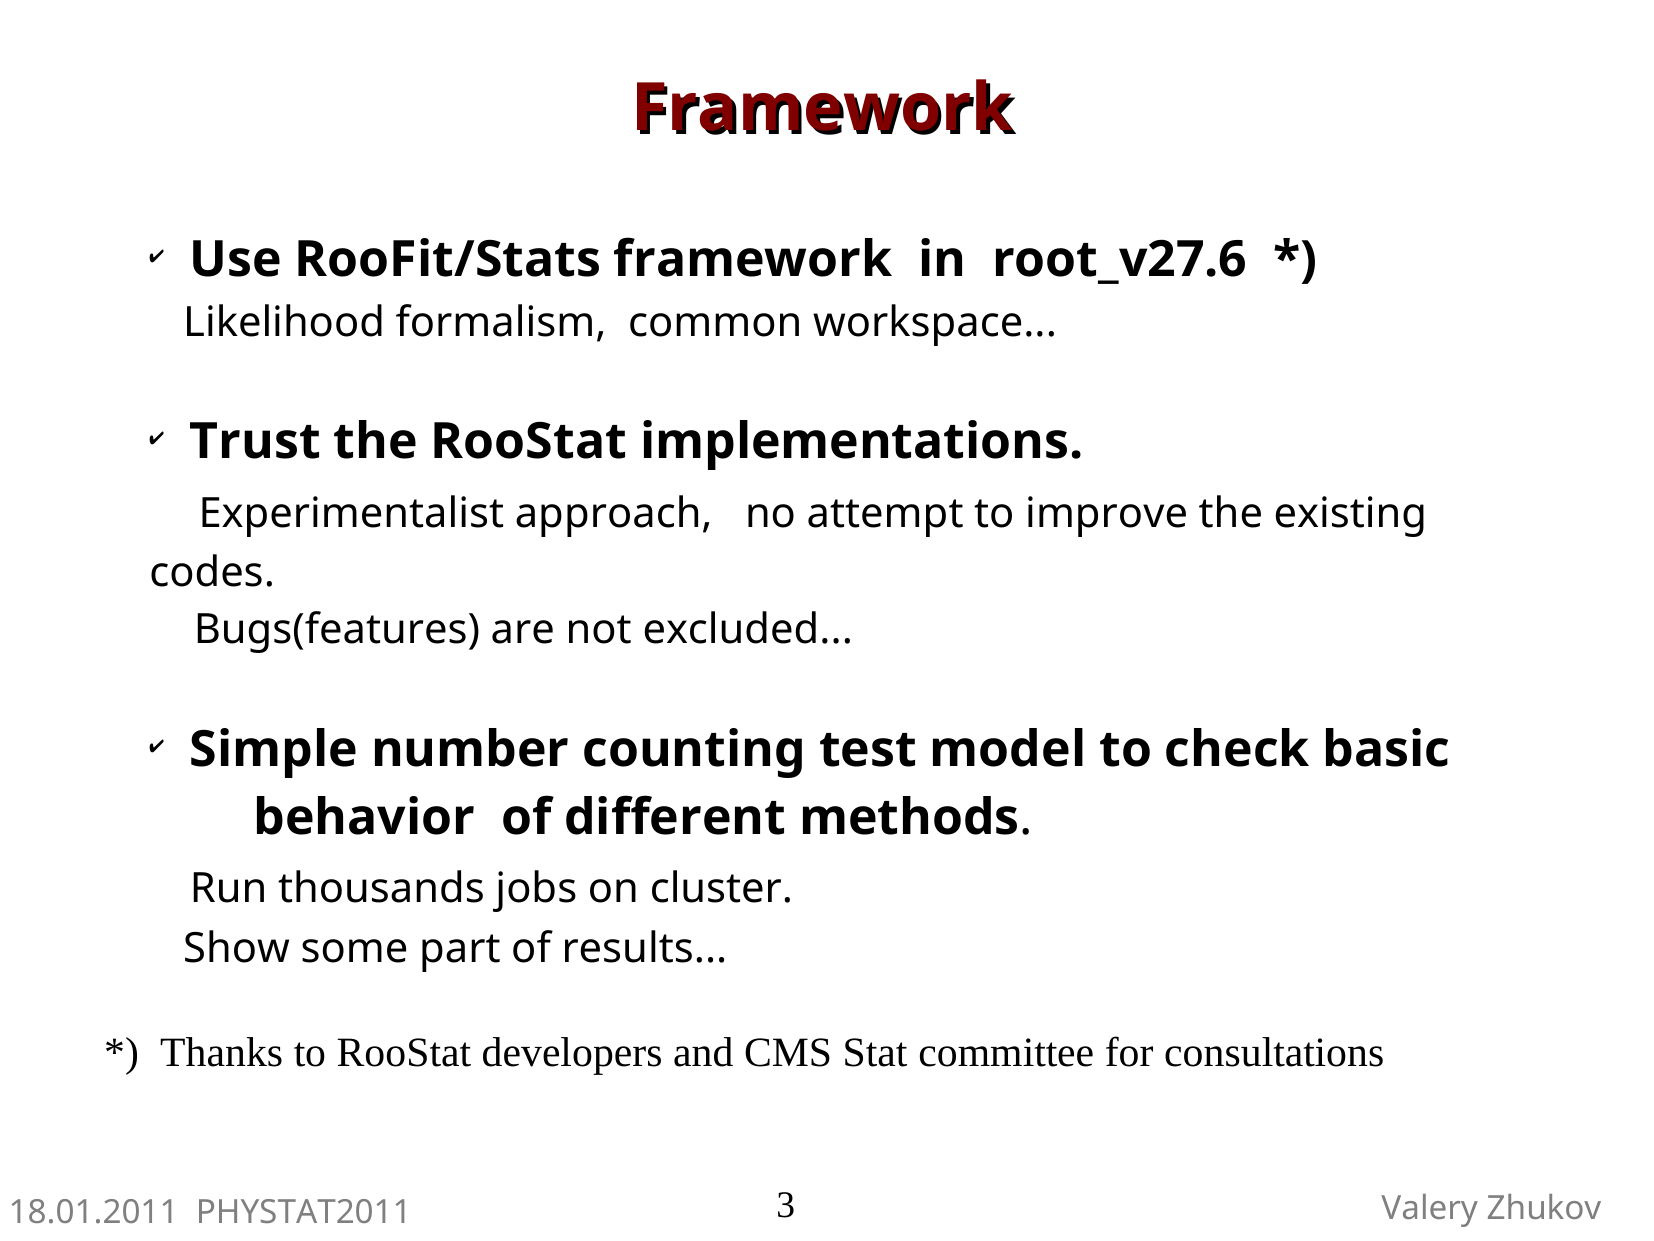

# Framework
 Use RooFit/Stats framework in root_v27.6 *)
 Likelihood formalism, common workspace...
 Trust the RooStat implementations.
 Experimentalist approach, no attempt to improve the existing codes.
 Bugs(features) are not excluded...
 Simple number counting test model to check basic behavior of different methods.
 Run thousands jobs on cluster.
 Show some part of results...
*) Thanks to RooStat developers and CMS Stat committee for consultations